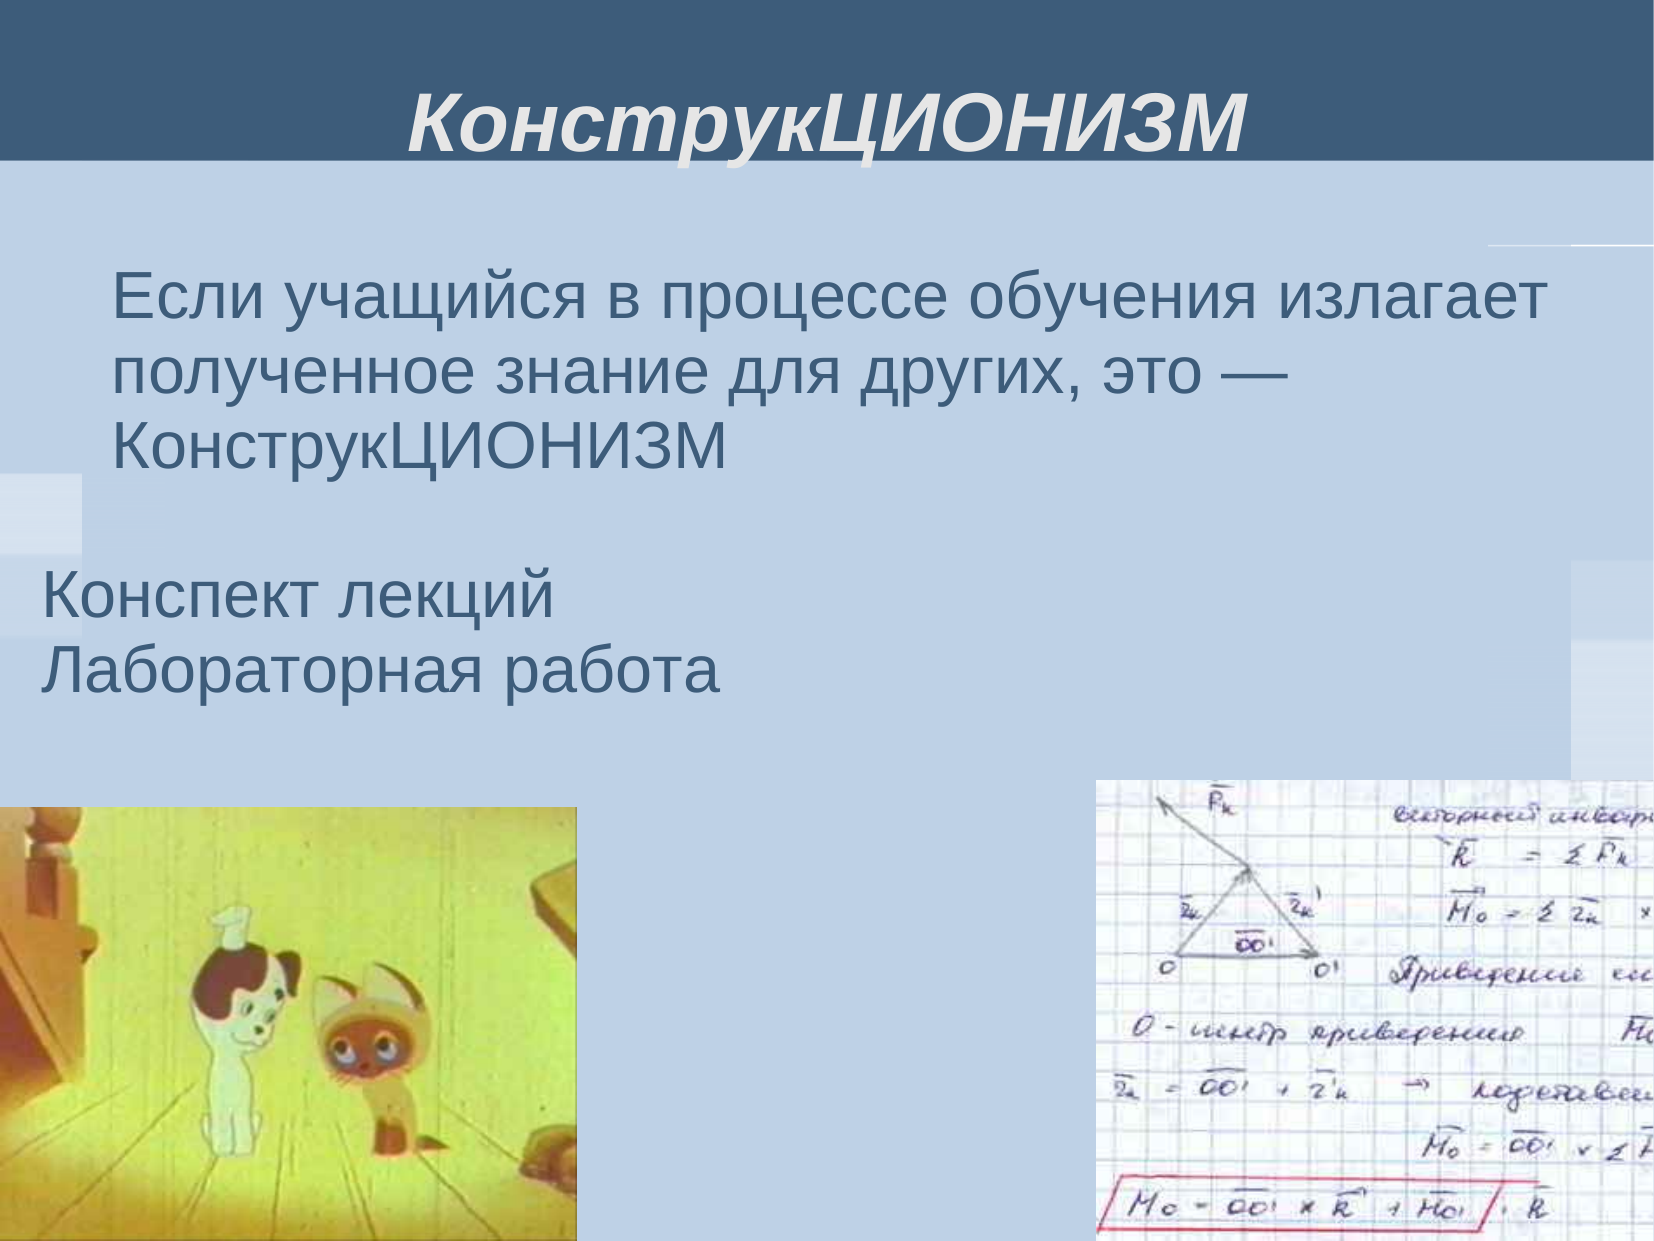

# КонструкЦИОНИЗМ
Если учащийся в процессе обучения излагает полученное знание для других, это — КонструкЦИОНИЗМ
Конспект лекций
Лабораторная работа